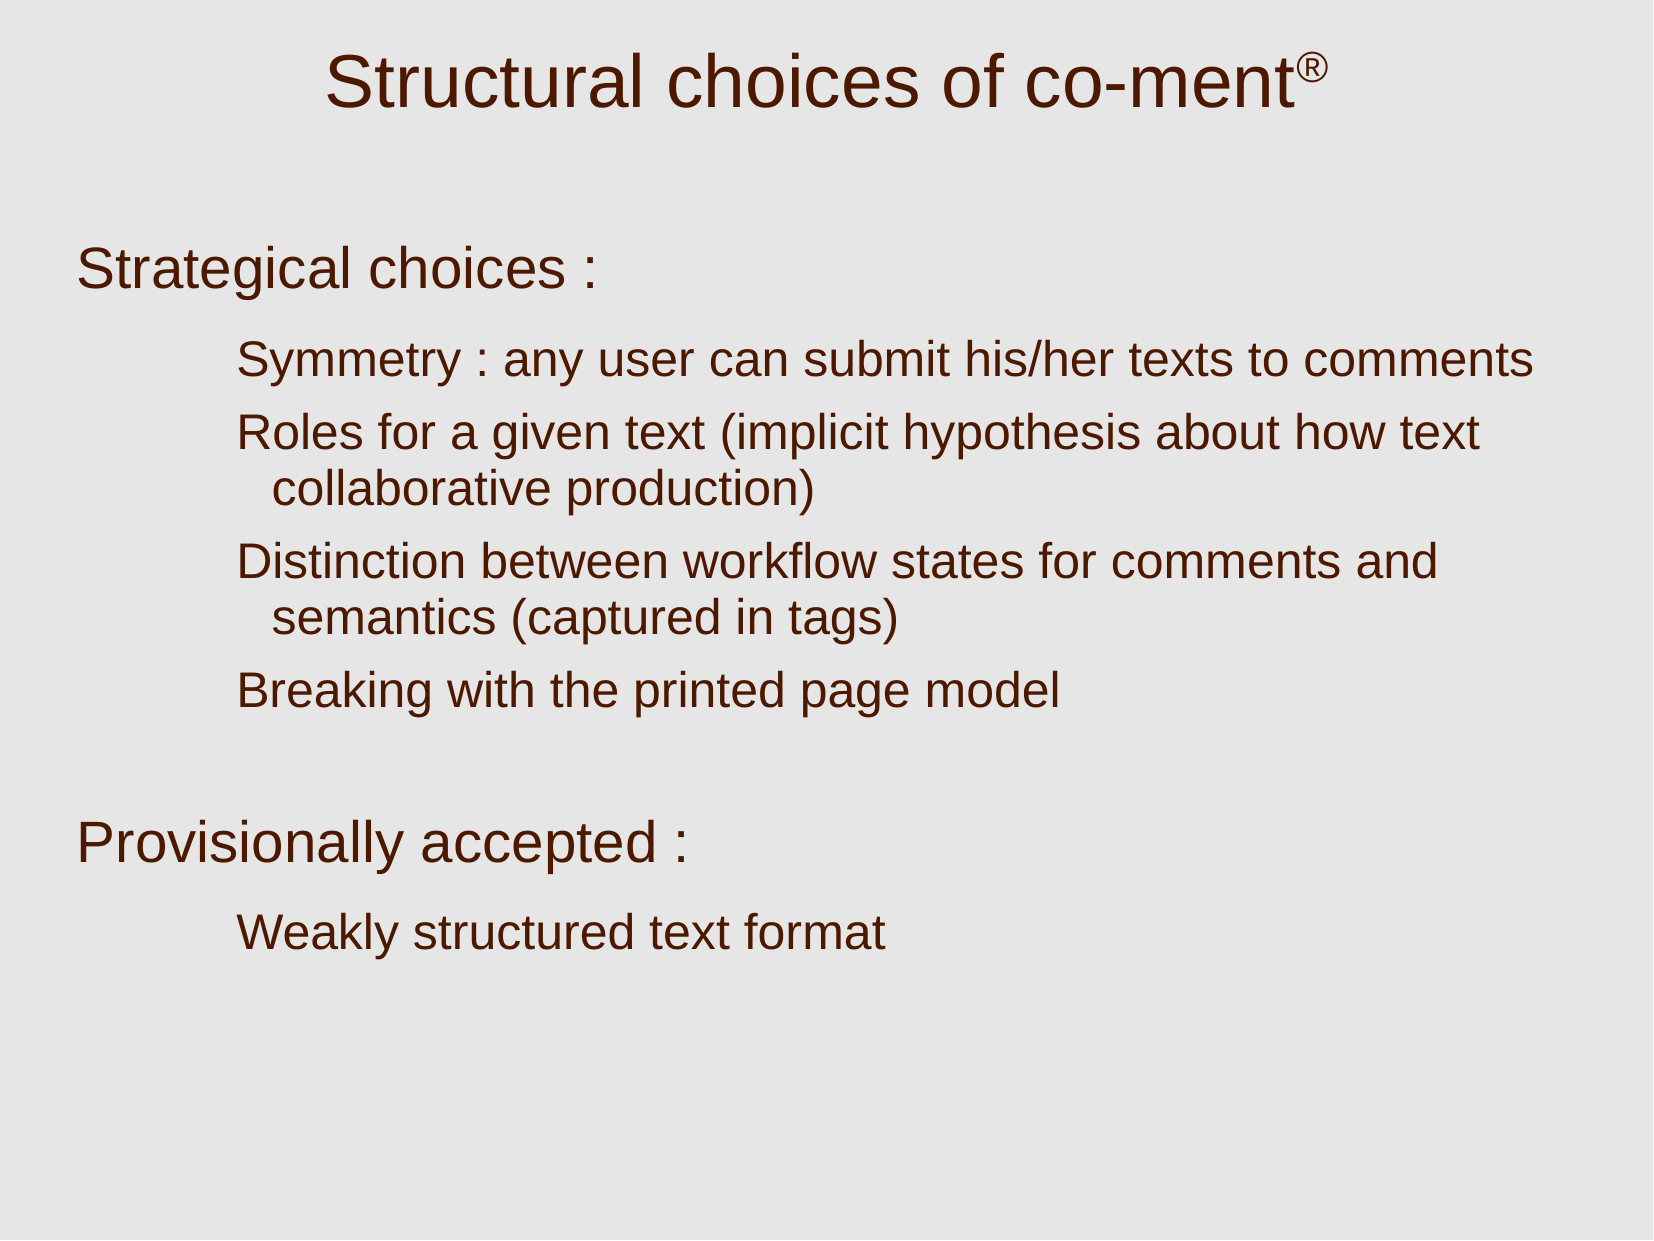

# Structural choices of co-ment®
Strategical choices :
Symmetry : any user can submit his/her texts to comments
Roles for a given text (implicit hypothesis about how text collaborative production)
Distinction between workflow states for comments and semantics (captured in tags)
Breaking with the printed page model
Provisionally accepted :
Weakly structured text format